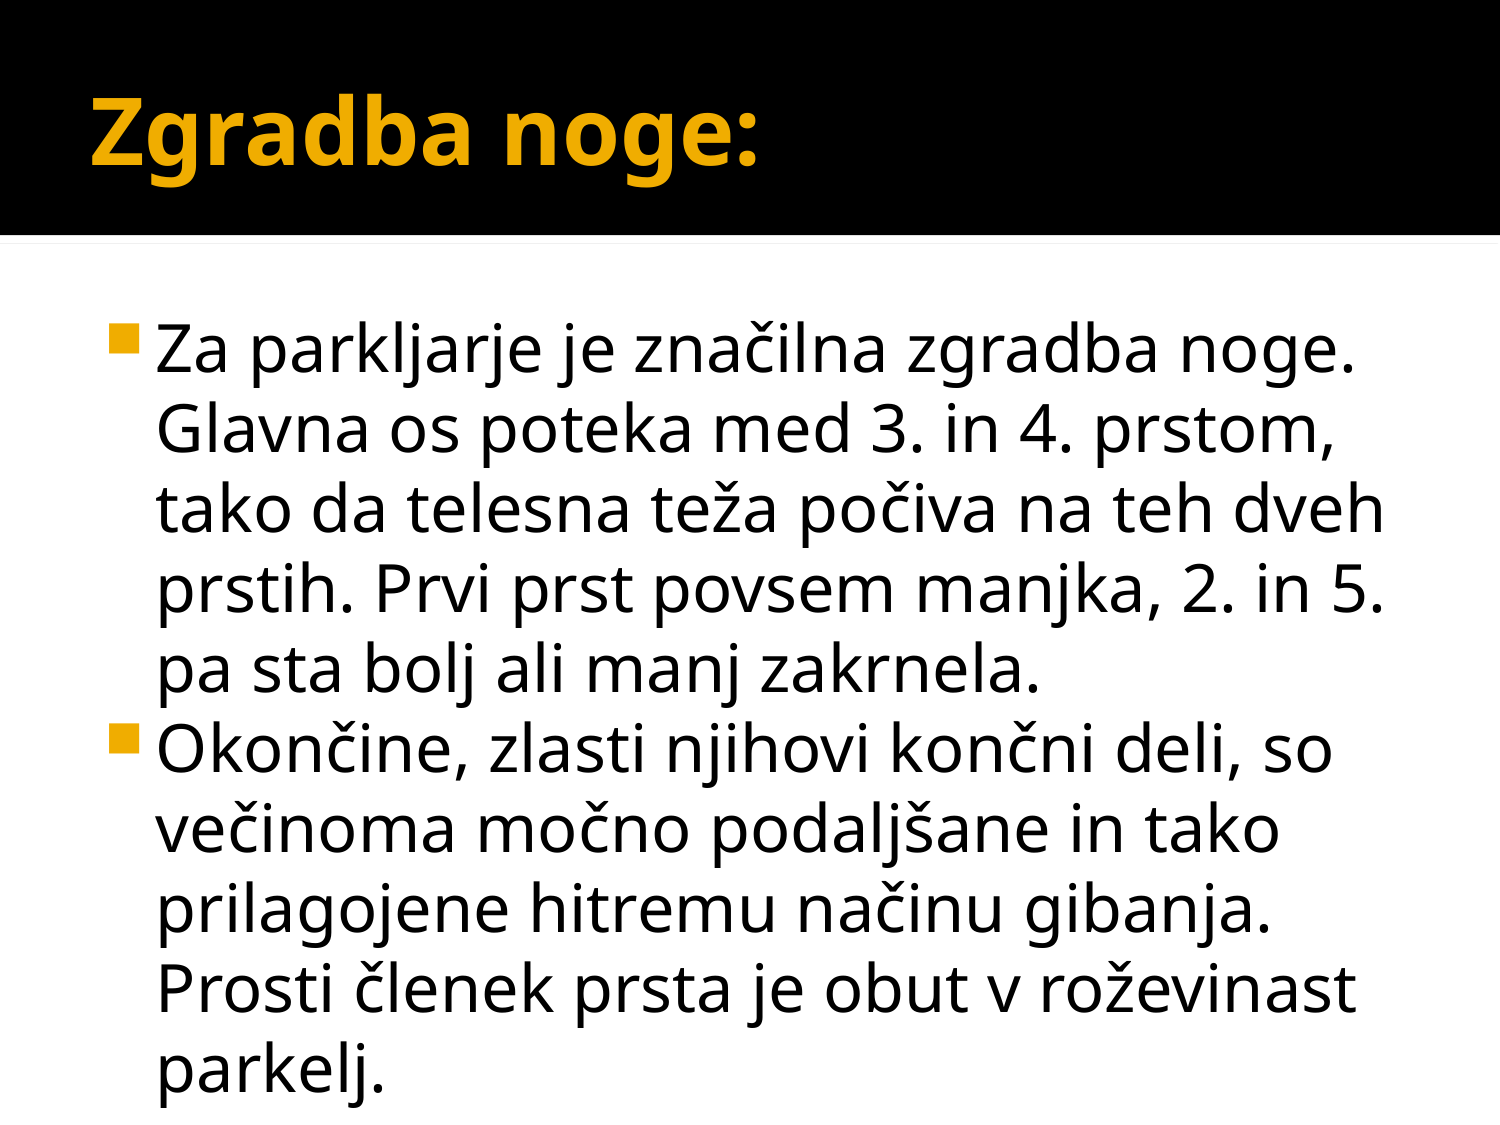

# Zgradba noge:
Za parkljarje je značilna zgradba noge. Glavna os poteka med 3. in 4. prstom, tako da telesna teža počiva na teh dveh prstih. Prvi prst povsem manjka, 2. in 5. pa sta bolj ali manj zakrnela.
Okončine, zlasti njihovi končni deli, so večinoma močno podaljšane in tako prilagojene hitremu načinu gibanja. Prosti členek prsta je obut v roževinast parkelj.